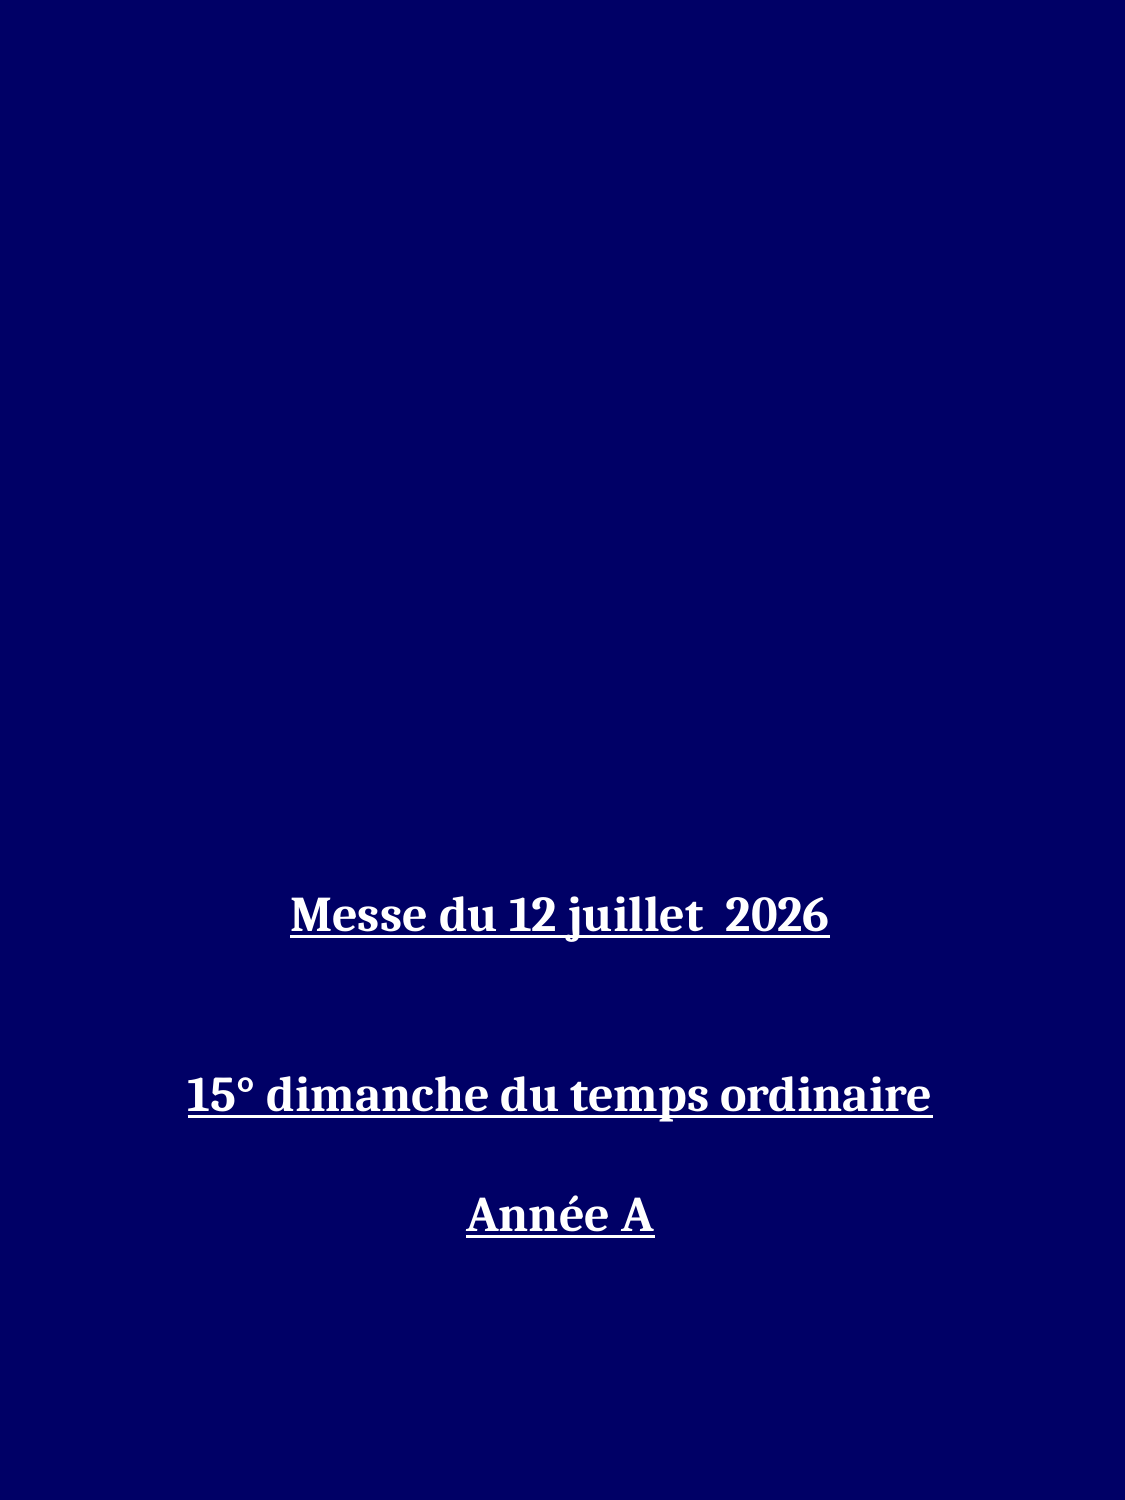

Messe du 12 juillet 2026
15° dimanche du temps ordinaire
Année A